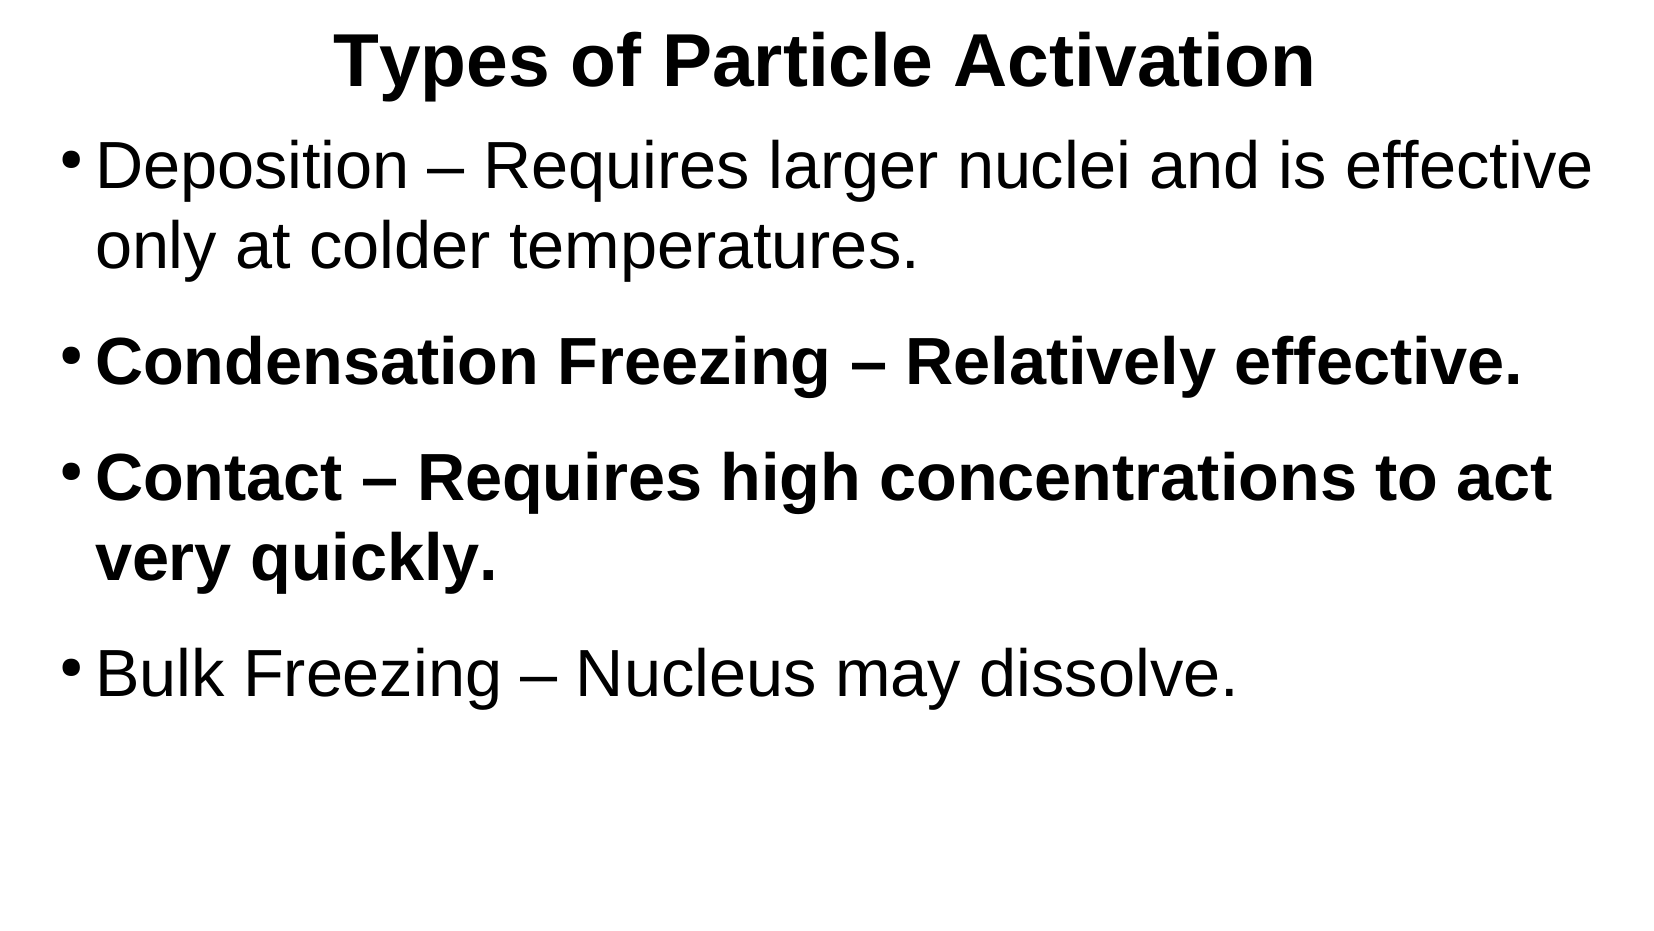

# Types of Particle Activation
Deposition – Requires larger nuclei and is effective only at colder temperatures.
Condensation Freezing – Relatively effective.
Contact – Requires high concentrations to act very quickly.
Bulk Freezing – Nucleus may dissolve.